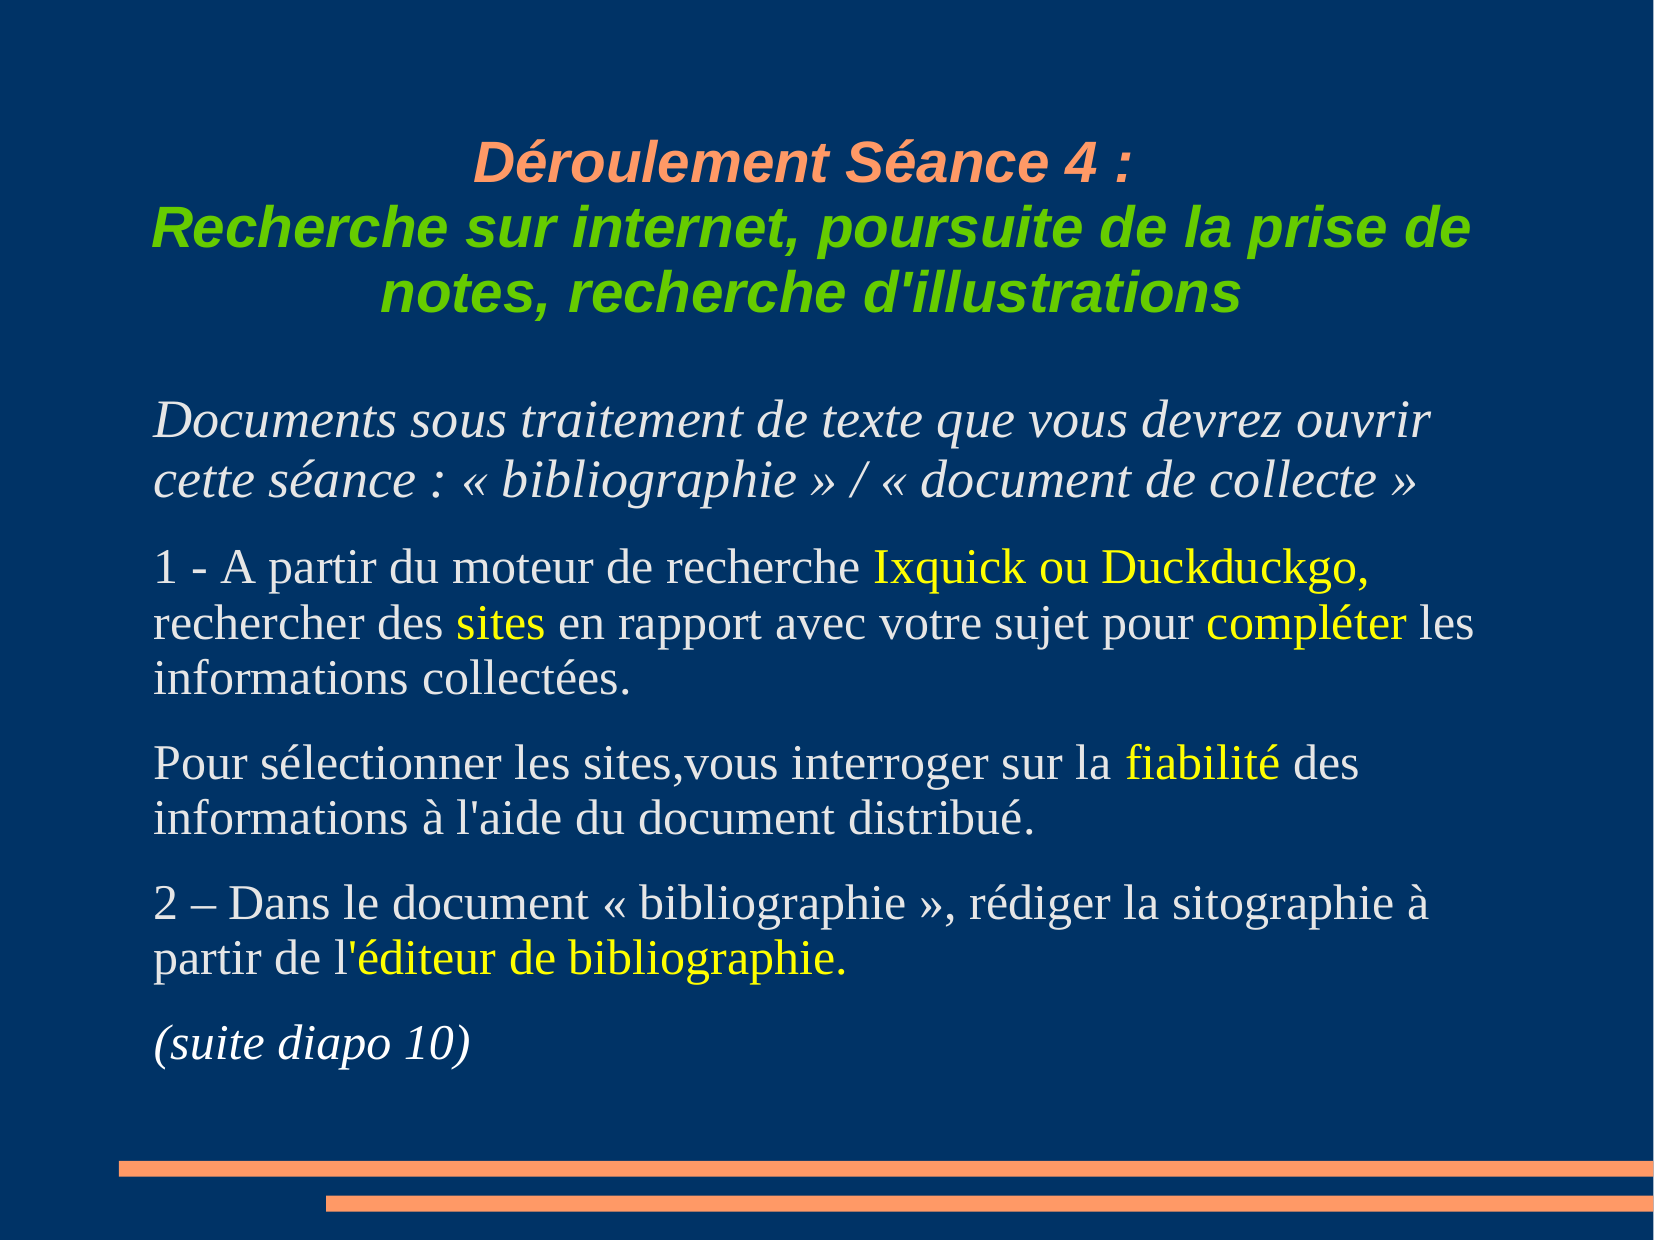

# Déroulement Séance 4 : Recherche sur internet, poursuite de la prise de notes, recherche d'illustrations
Documents sous traitement de texte que vous devrez ouvrir cette séance : « bibliographie » / « document de collecte »
1 - A partir du moteur de recherche Ixquick ou Duckduckgo, rechercher des sites en rapport avec votre sujet pour compléter les informations collectées.
Pour sélectionner les sites,vous interroger sur la fiabilité des informations à l'aide du document distribué.
2 – Dans le document « bibliographie », rédiger la sitographie à partir de l'éditeur de bibliographie.
(suite diapo 10)